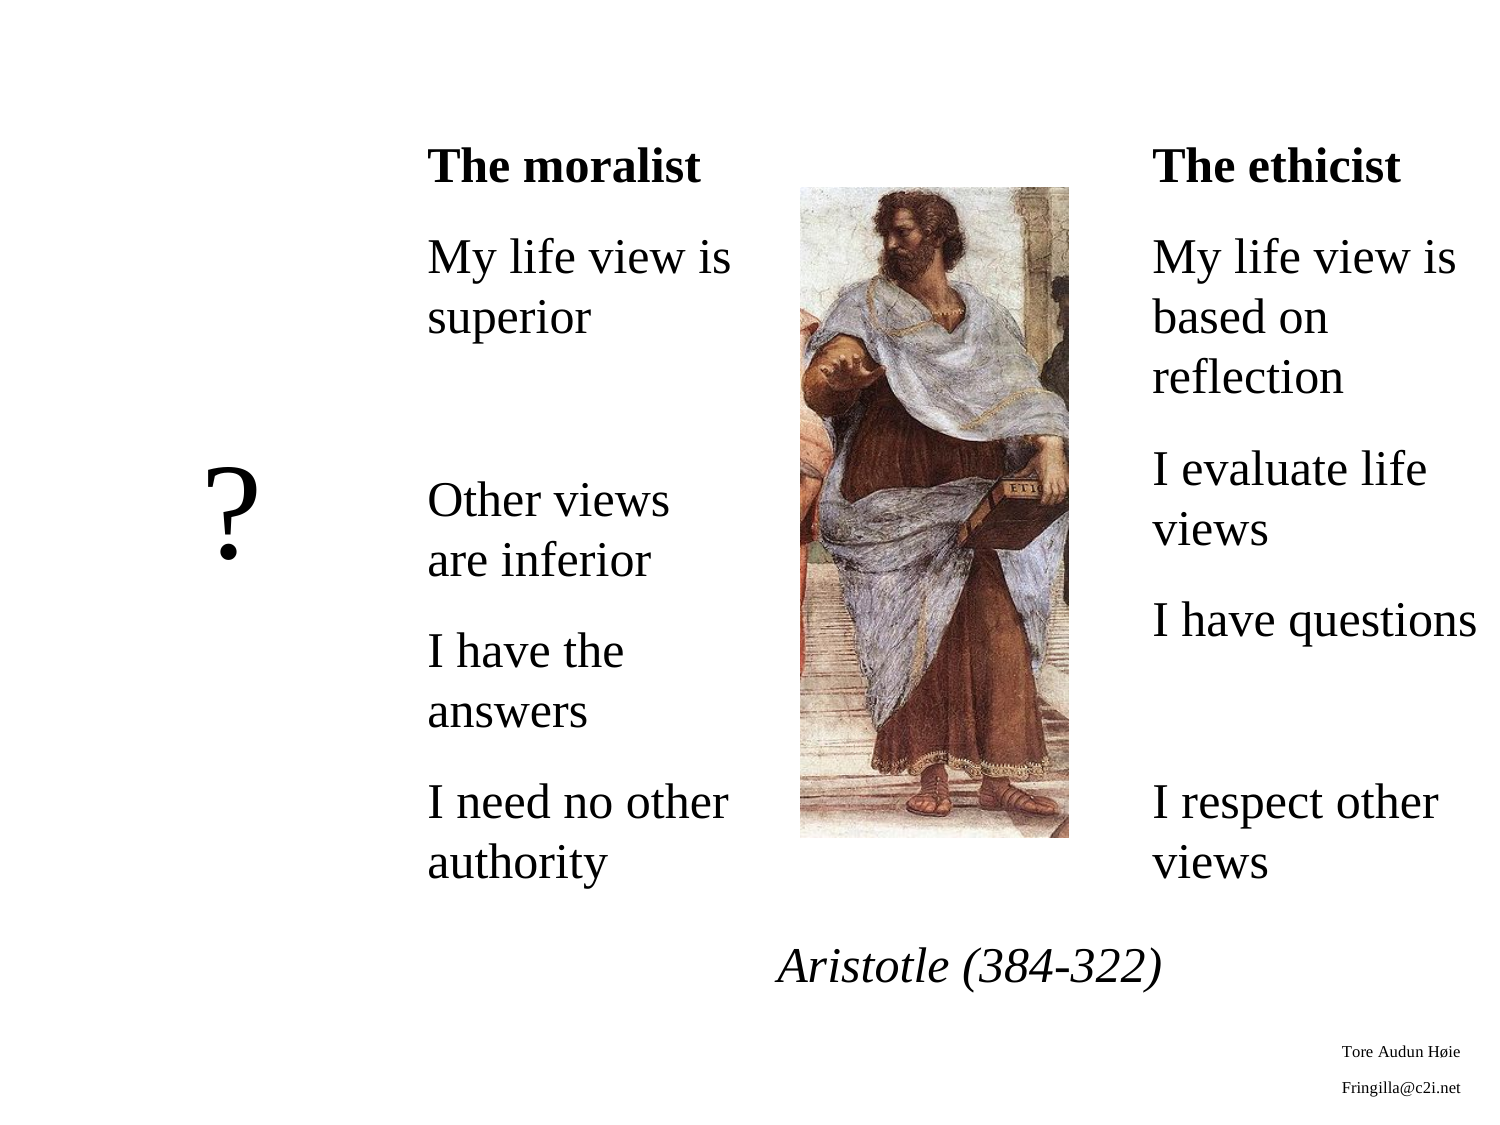

The moralist
My life view is superior
Other views are inferior
I have the answers
I need no other authority
The ethicist
My life view is based on reflection
I evaluate life views
I have questions
I respect other views
 ?
Aristotle (384-322)
Tore Audun Høie
Fringilla@c2i.net